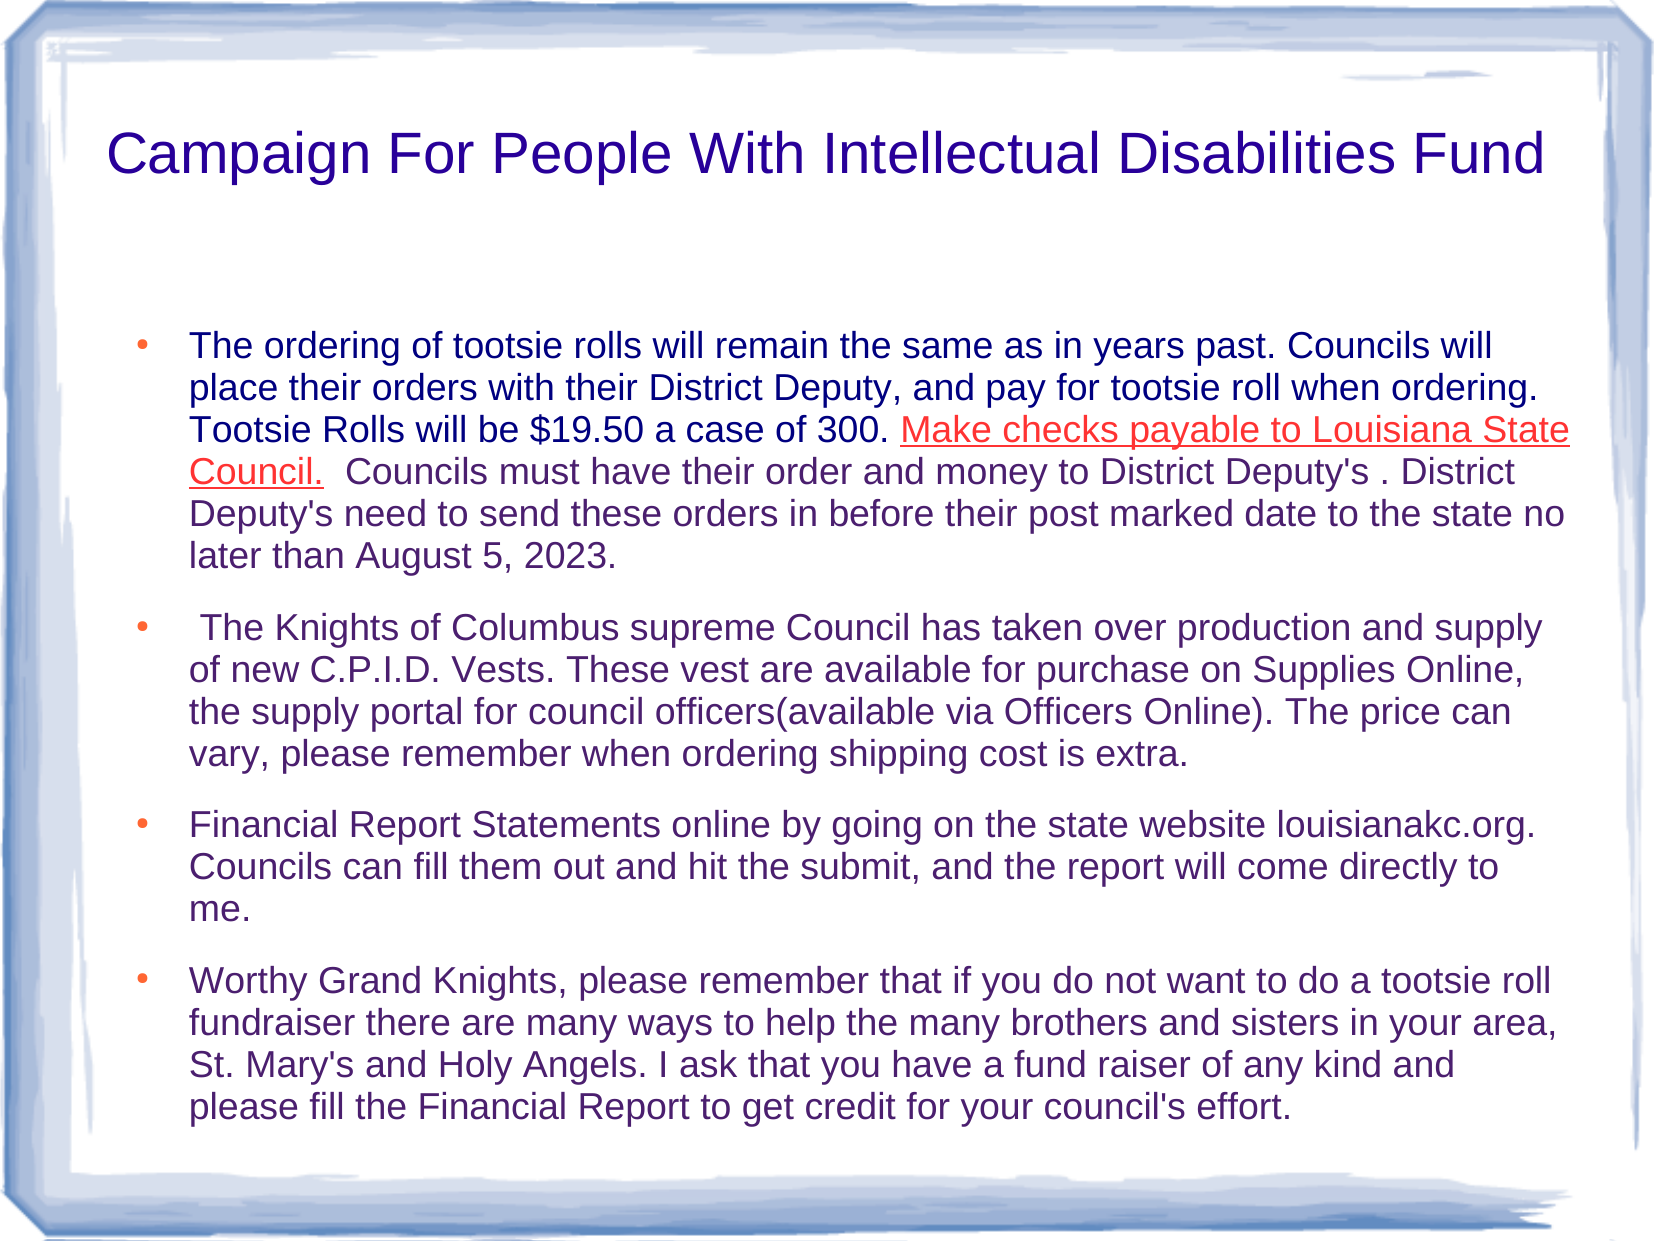

# Campaign For People With Intellectual Disabilities Fund
The ordering of tootsie rolls will remain the same as in years past. Councils will place their orders with their District Deputy, and pay for tootsie roll when ordering. Tootsie Rolls will be $19.50 a case of 300. Make checks payable to Louisiana State Council. Councils must have their order and money to District Deputy's . District Deputy's need to send these orders in before their post marked date to the state no later than August 5, 2023.
 The Knights of Columbus supreme Council has taken over production and supply of new C.P.I.D. Vests. These vest are available for purchase on Supplies Online, the supply portal for council officers(available via Officers Online). The price can vary, please remember when ordering shipping cost is extra.
Financial Report Statements online by going on the state website louisianakc.org. Councils can fill them out and hit the submit, and the report will come directly to me.
Worthy Grand Knights, please remember that if you do not want to do a tootsie roll fundraiser there are many ways to help the many brothers and sisters in your area, St. Mary's and Holy Angels. I ask that you have a fund raiser of any kind and please fill the Financial Report to get credit for your council's effort.